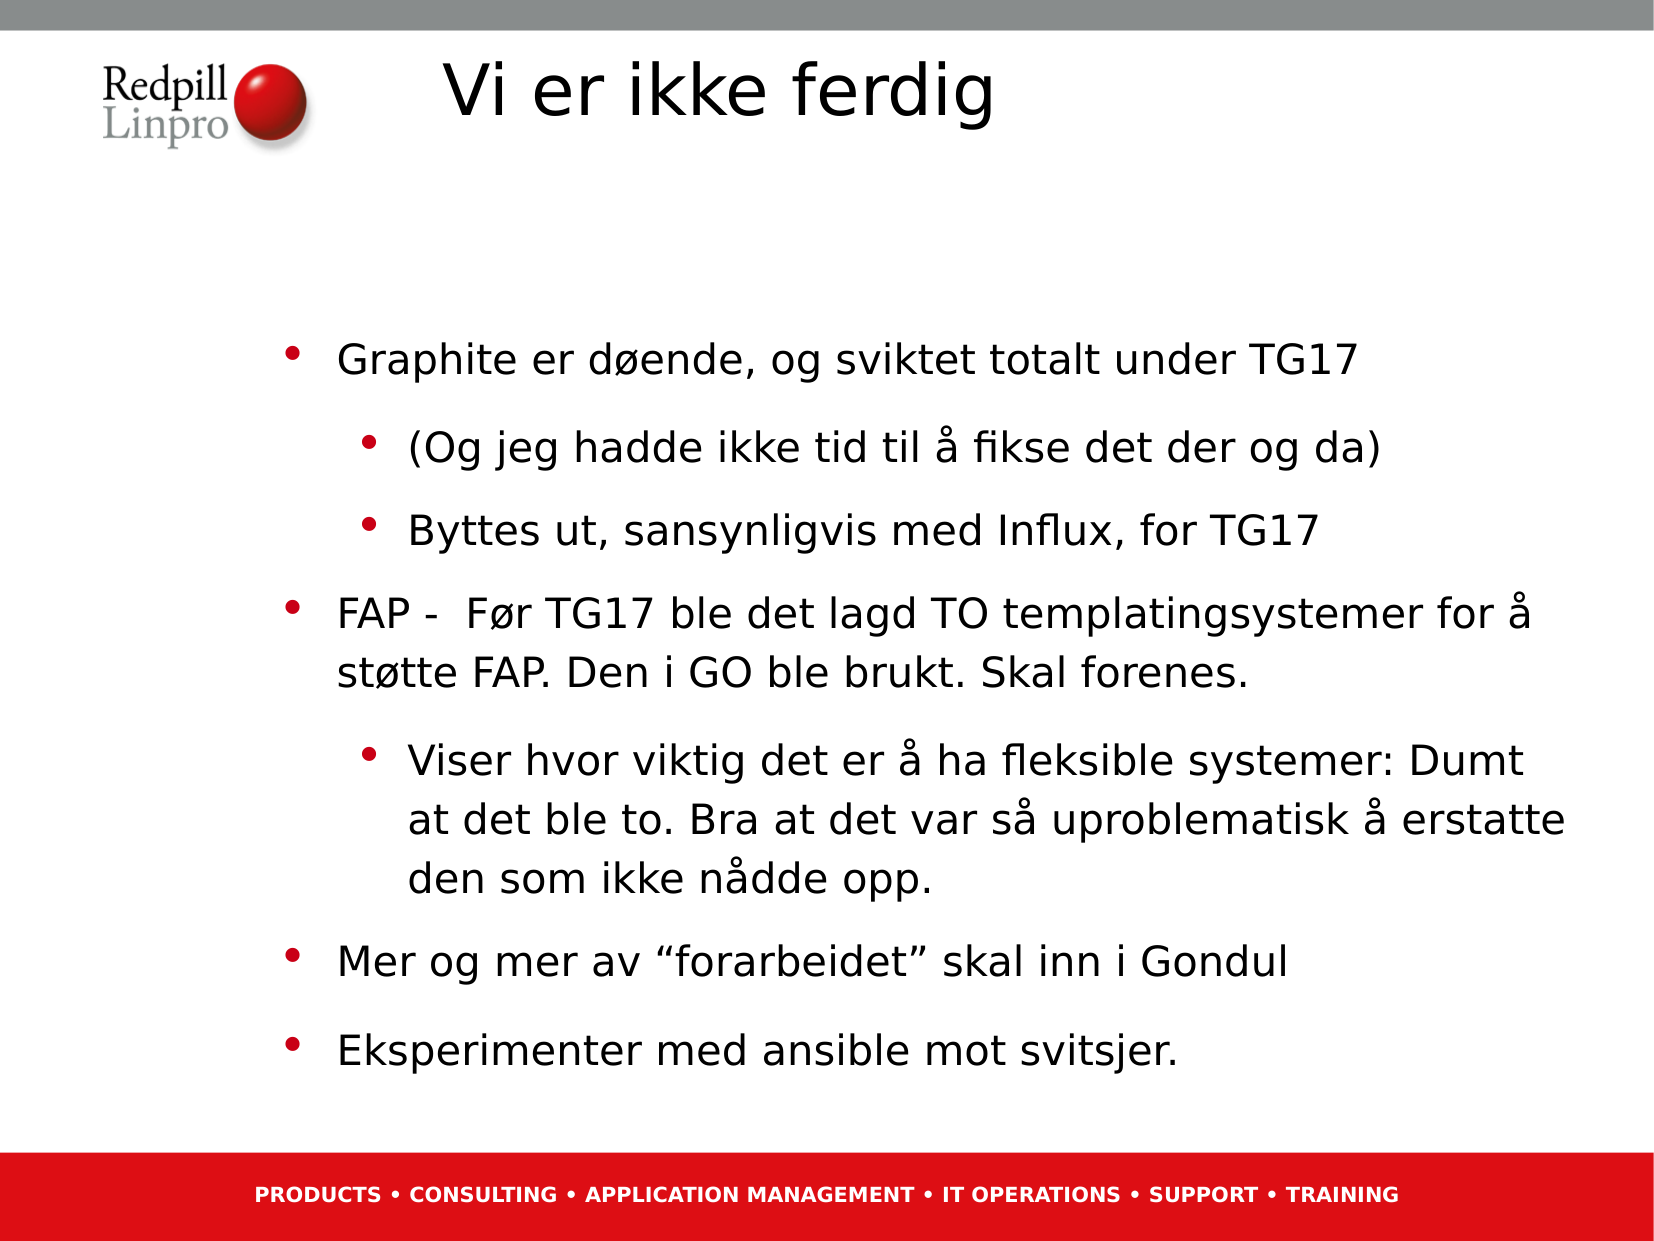

# Vi er ikke ferdig
Graphite er døende, og sviktet totalt under TG17
(Og jeg hadde ikke tid til å fikse det der og da)
Byttes ut, sansynligvis med Influx, for TG17
FAP - Før TG17 ble det lagd TO templatingsystemer for å støtte FAP. Den i GO ble brukt. Skal forenes.
Viser hvor viktig det er å ha fleksible systemer: Dumt at det ble to. Bra at det var så uproblematisk å erstatte den som ikke nådde opp.
Mer og mer av “forarbeidet” skal inn i Gondul
Eksperimenter med ansible mot svitsjer.